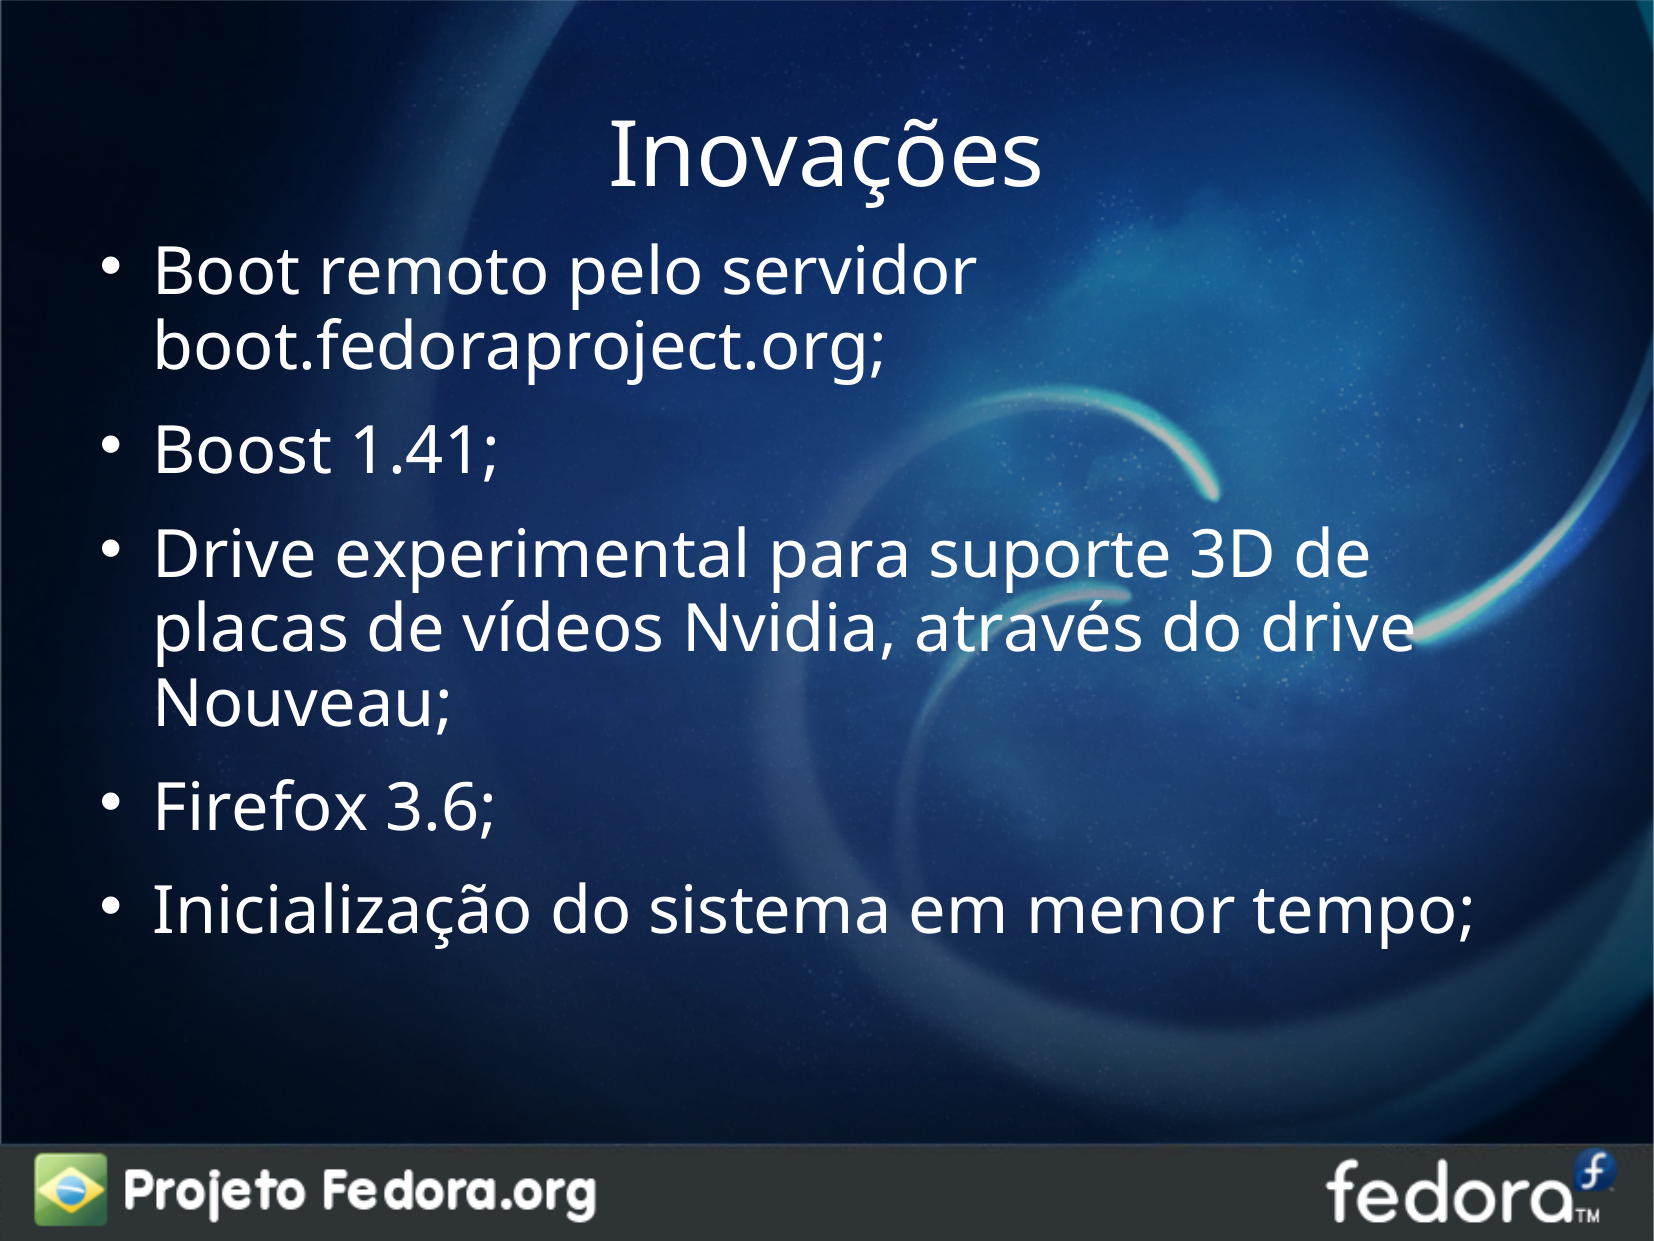

# Inovações
Boot remoto pelo servidor boot.fedoraproject.org;
Boost 1.41;
Drive experimental para suporte 3D de placas de vídeos Nvidia, através do drive Nouveau;
Firefox 3.6;
Inicialização do sistema em menor tempo;